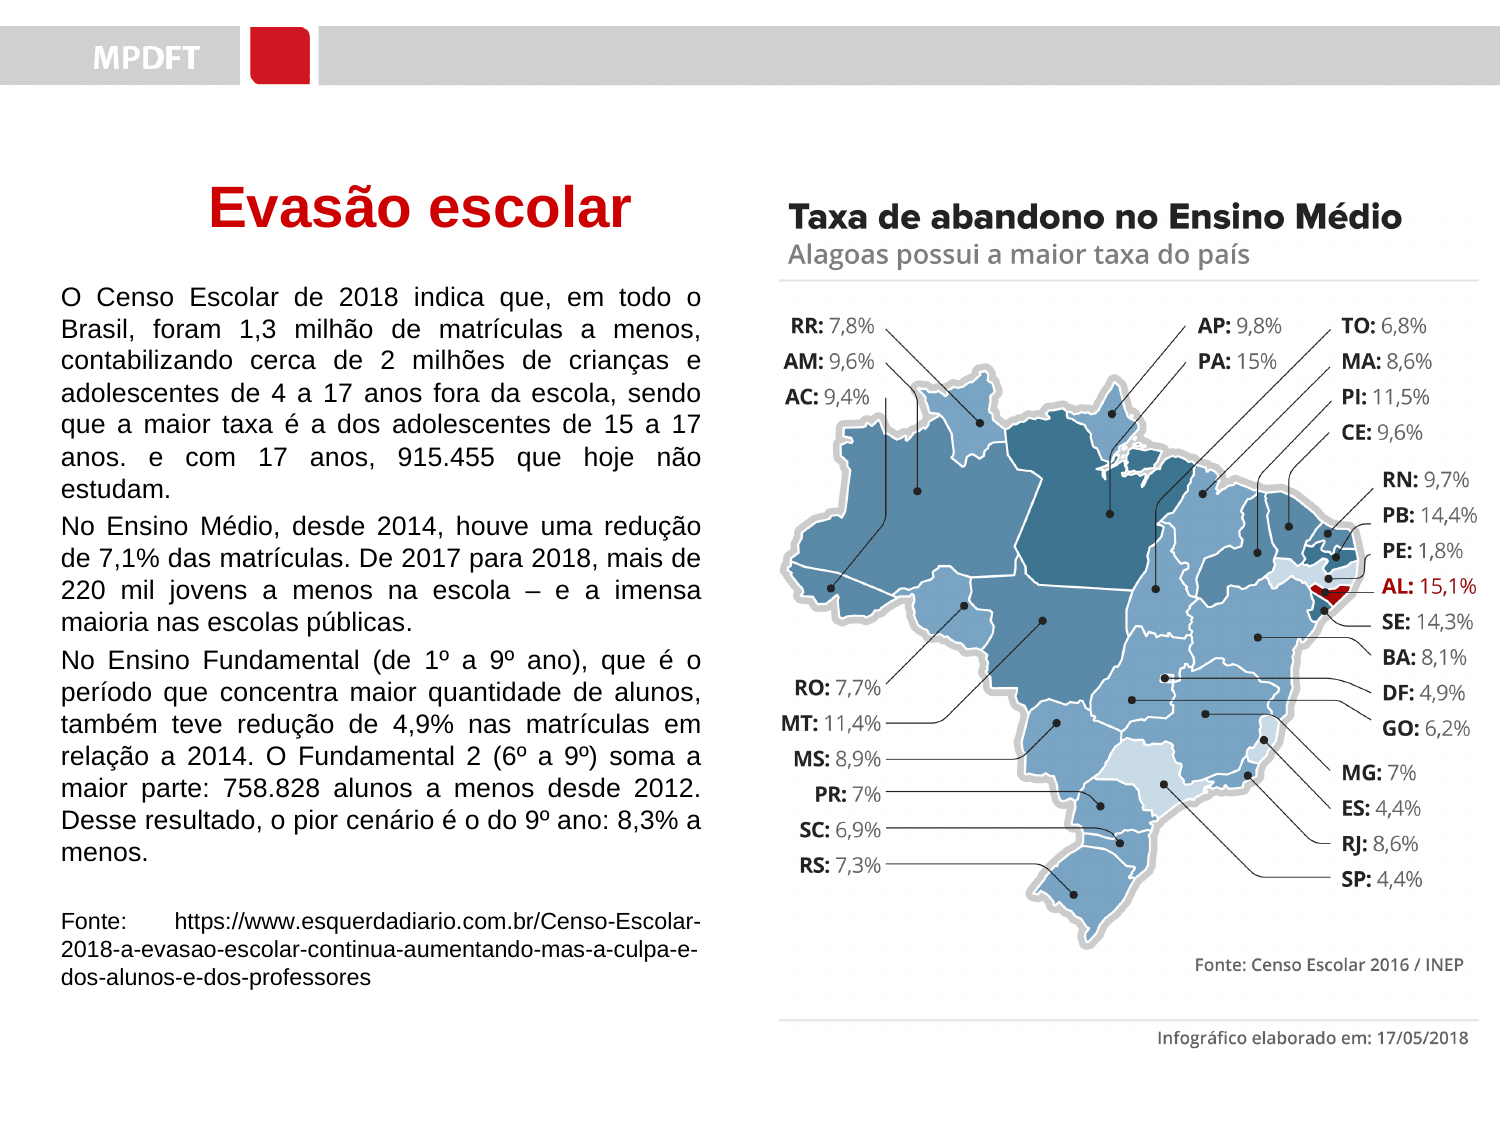

#
 Evasão escolar
O Censo Escolar de 2018 indica que, em todo o Brasil, foram 1,3 milhão de matrículas a menos, contabilizando cerca de 2 milhões de crianças e adolescentes de 4 a 17 anos fora da escola, sendo que a maior taxa é a dos adolescentes de 15 a 17 anos. e com 17 anos, 915.455 que hoje não estudam.
No Ensino Médio, desde 2014, houve uma redução de 7,1% das matrículas. De 2017 para 2018, mais de 220 mil jovens a menos na escola – e a imensa maioria nas escolas públicas.
No Ensino Fundamental (de 1º a 9º ano), que é o período que concentra maior quantidade de alunos, também teve redução de 4,9% nas matrículas em relação a 2014. O Fundamental 2 (6º a 9º) soma a maior parte: 758.828 alunos a menos desde 2012. Desse resultado, o pior cenário é o do 9º ano: 8,3% a menos.
Fonte: https://www.esquerdadiario.com.br/Censo-Escolar-2018-a-evasao-escolar-continua-aumentando-mas-a-culpa-e-dos-alunos-e-dos-professores